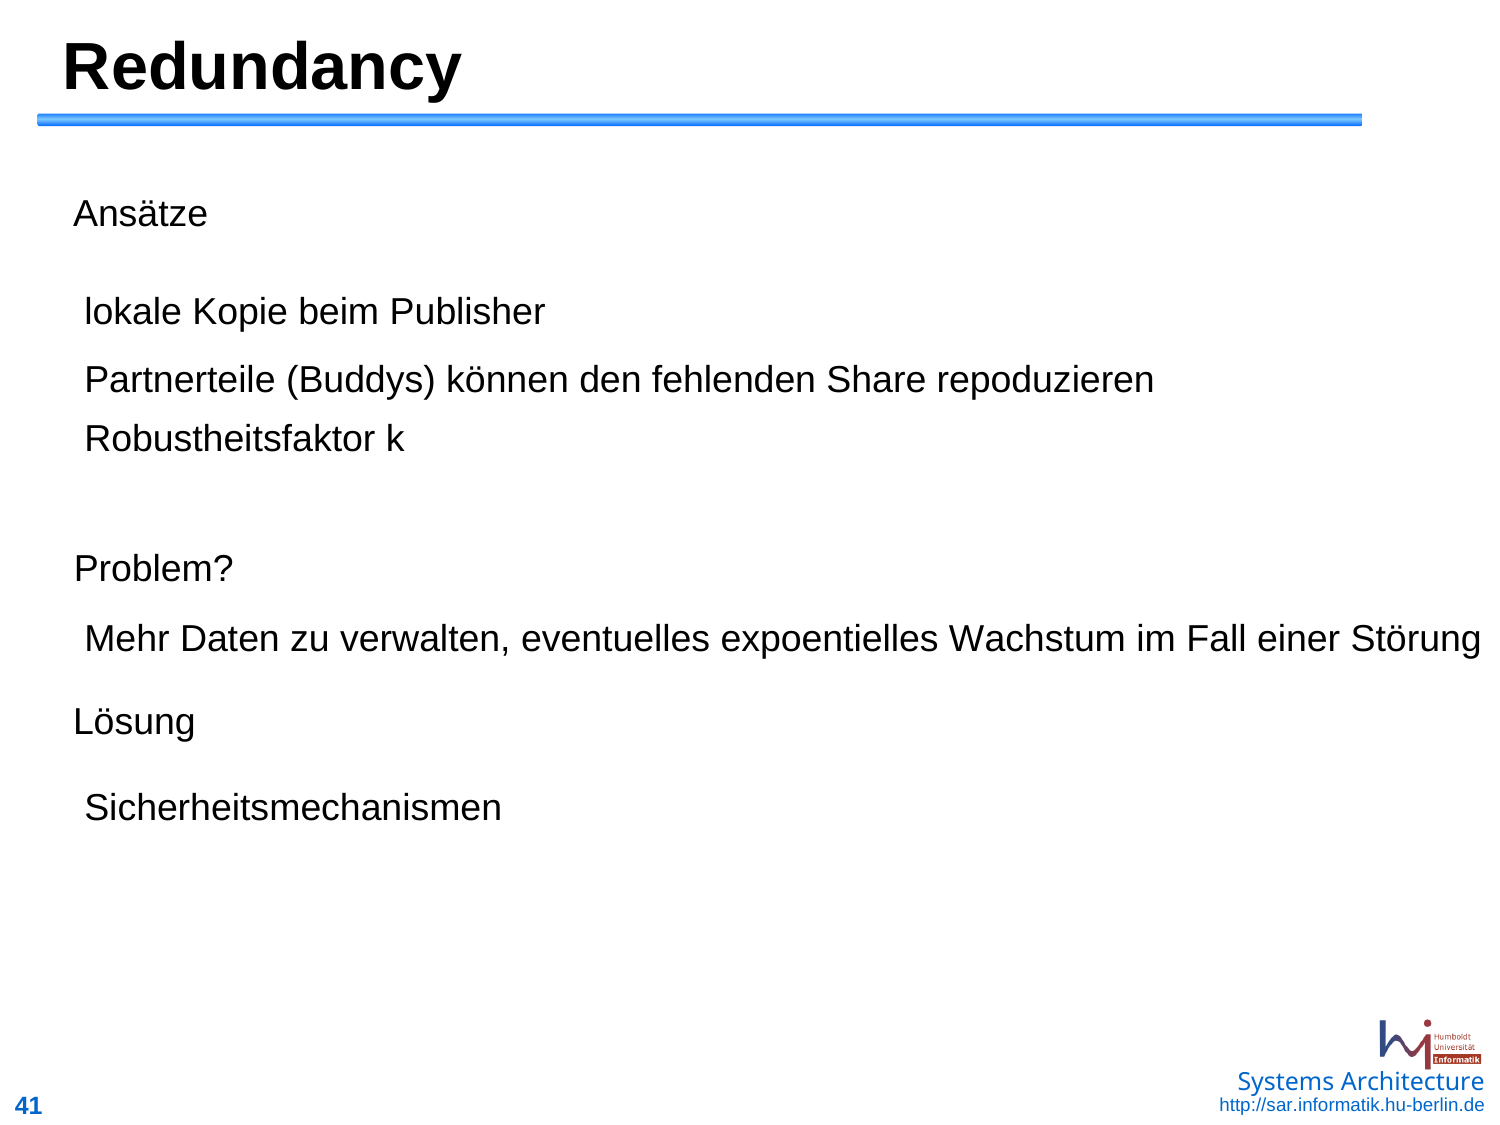

# Redundancy
Ansätze
 lokale Kopie beim Publisher
 Partnerteile (Buddys) können den fehlenden Share repoduzieren
 Robustheitsfaktor k
Problem?
 Mehr Daten zu verwalten, eventuelles expoentielles Wachstum im Fall einer Störung
Lösung
 Sicherheitsmechanismen